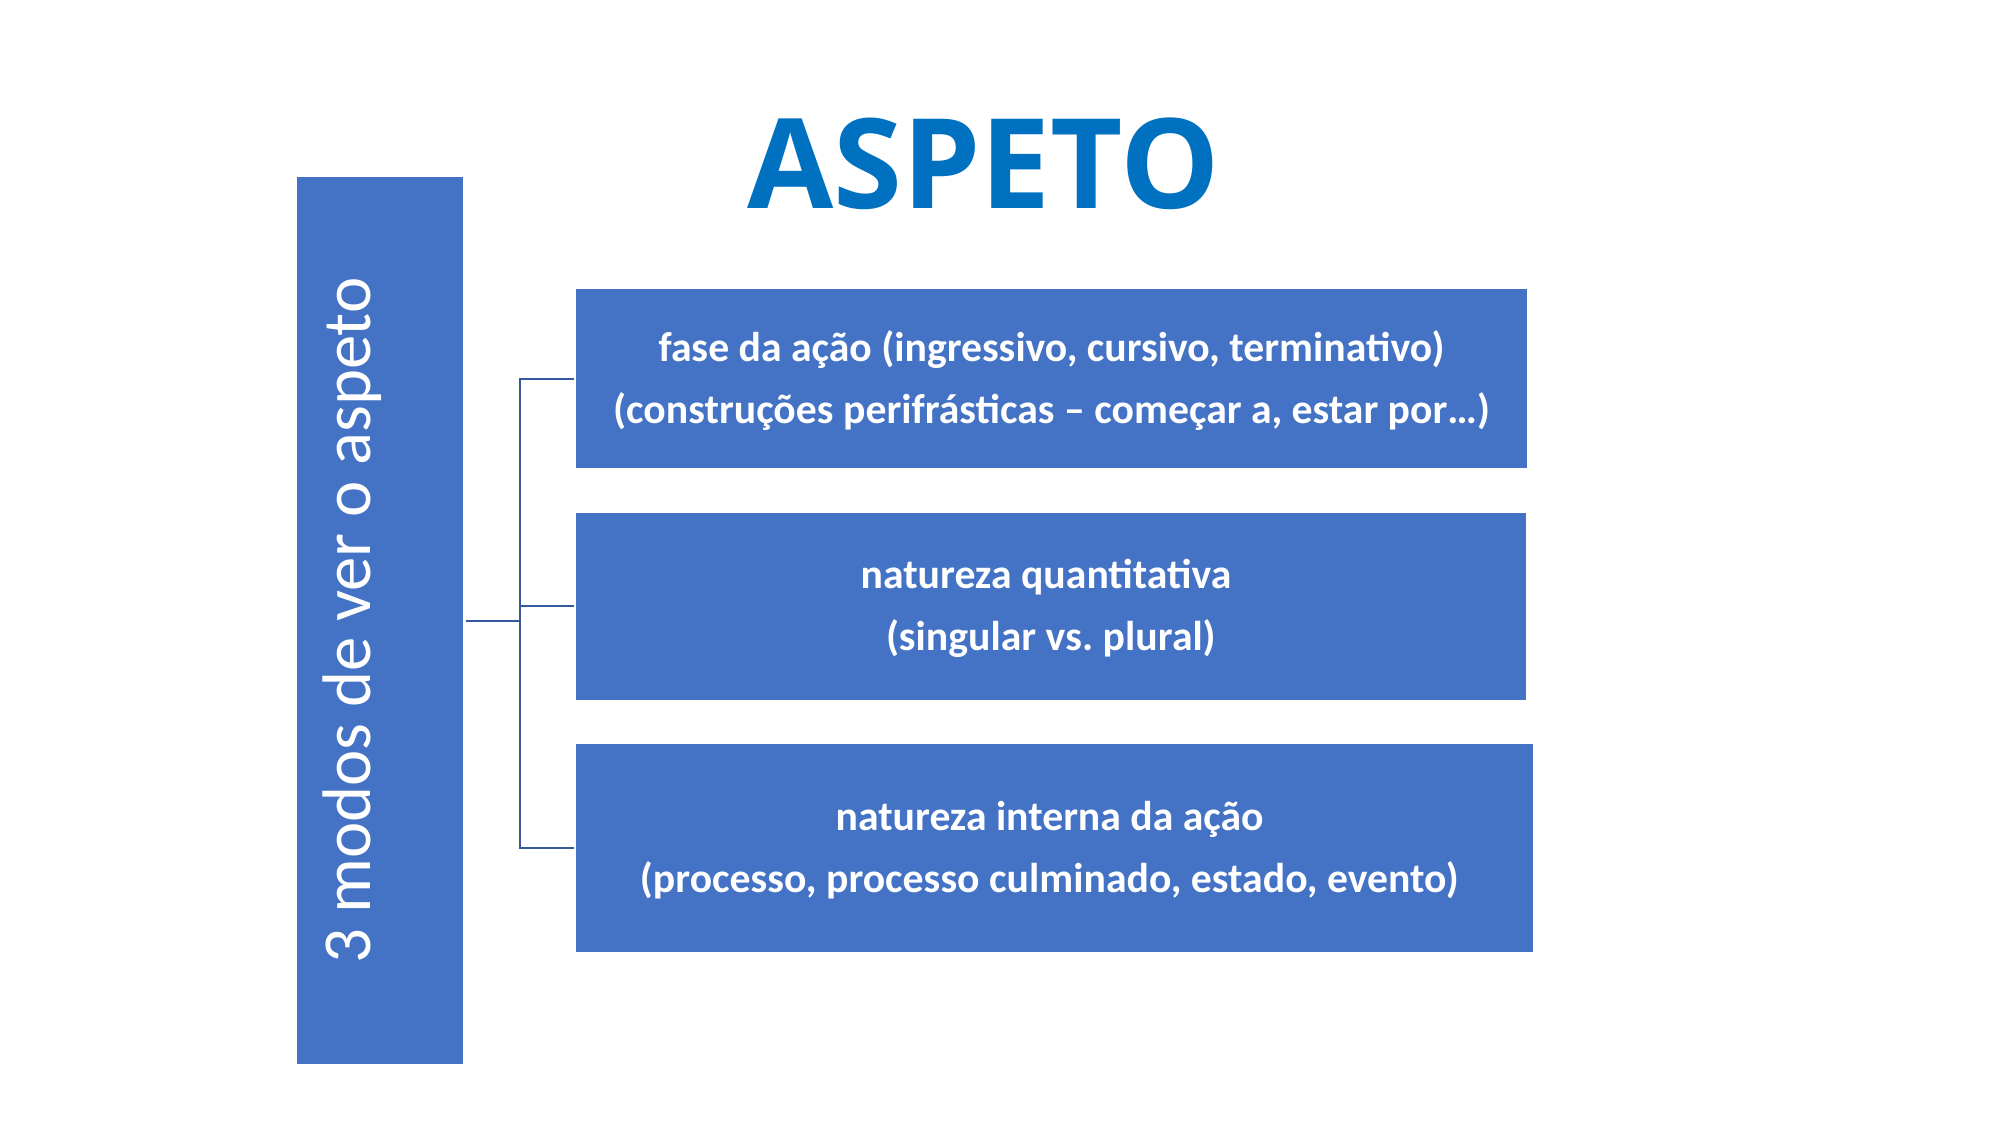

# ASPETO
fase da ação (ingressivo, cursivo, terminativo)
(construções perifrásticas – começar a, estar por…)
natureza quantitativa
(singular vs. plural)
3 modos de ver o aspeto
natureza interna da ação
(processo, processo culminado, estado, evento)